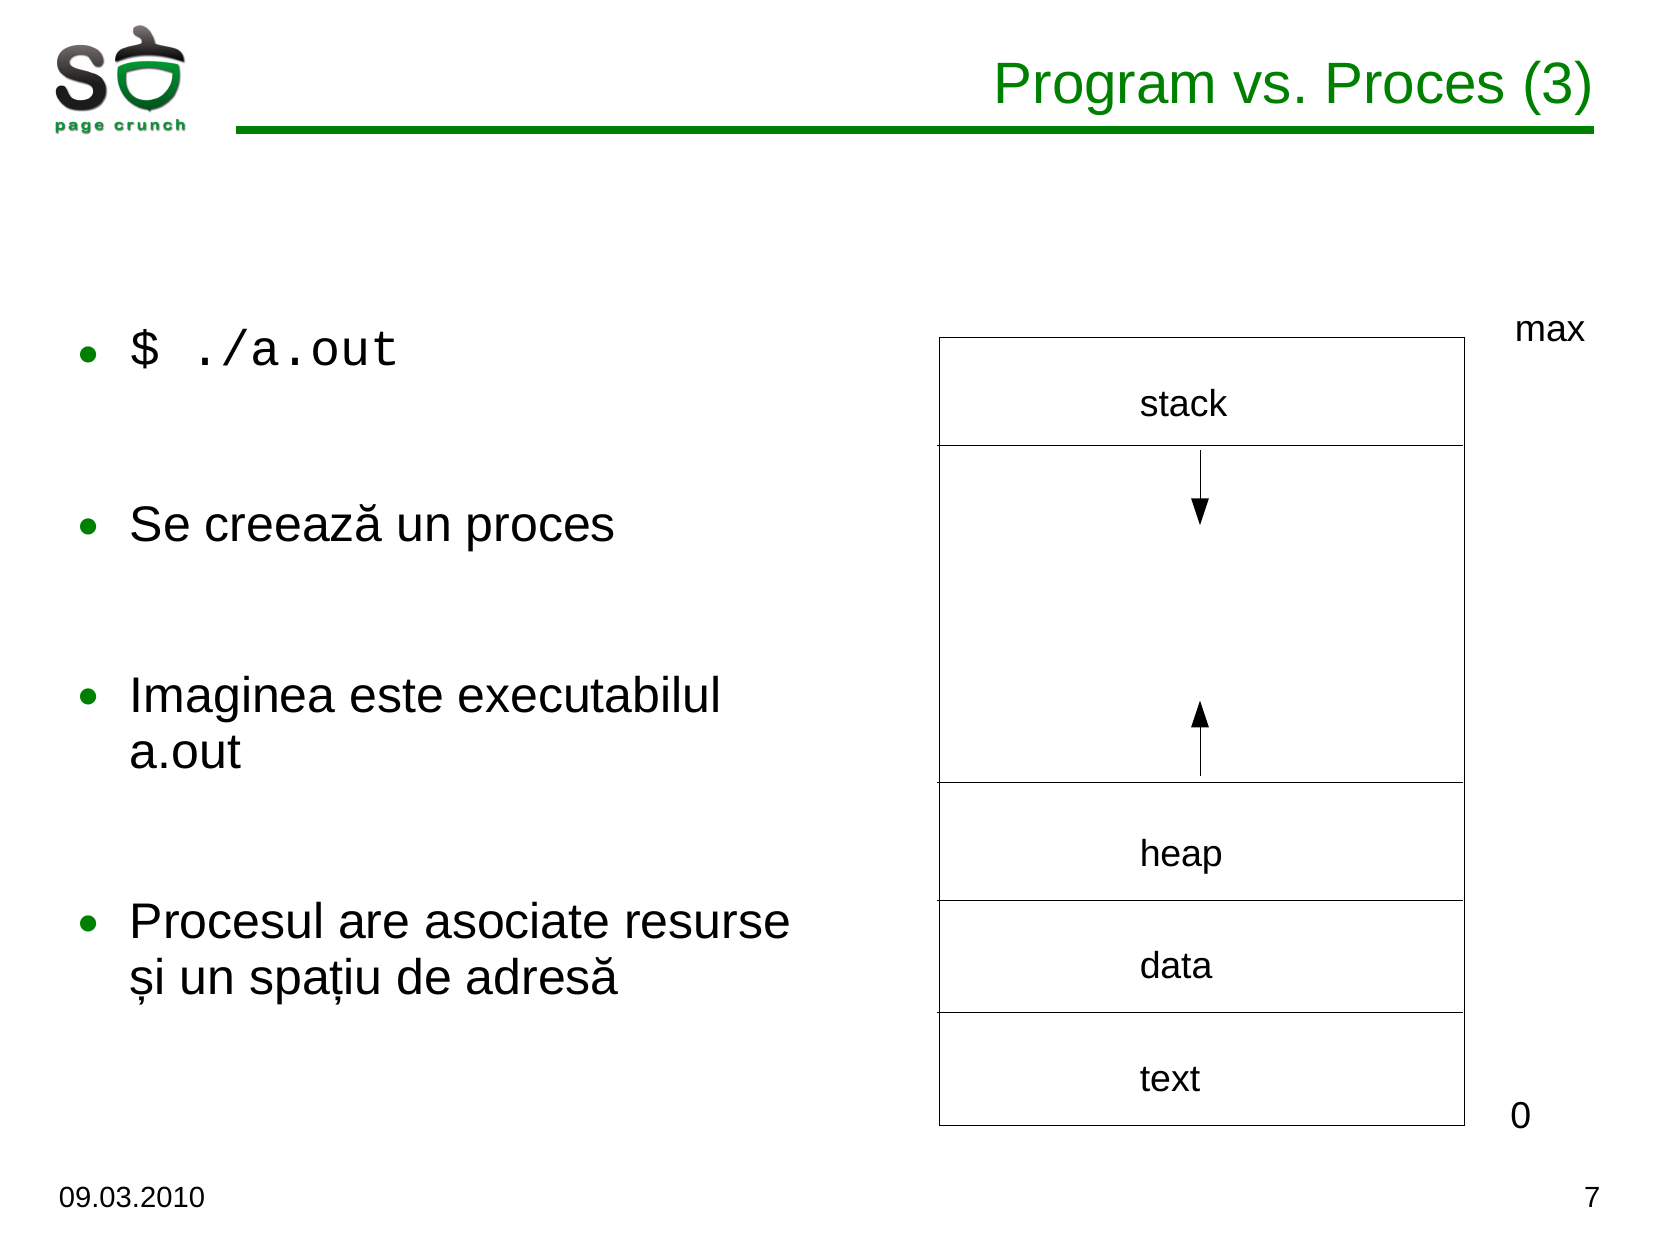

# Program vs. Proces (3)
$ ./a.out
Se creează un proces
Imaginea este executabilul a.out
Procesul are asociate resurse și un spațiu de adresă
max
stack
heap
data
text
0
09.03.2010
7